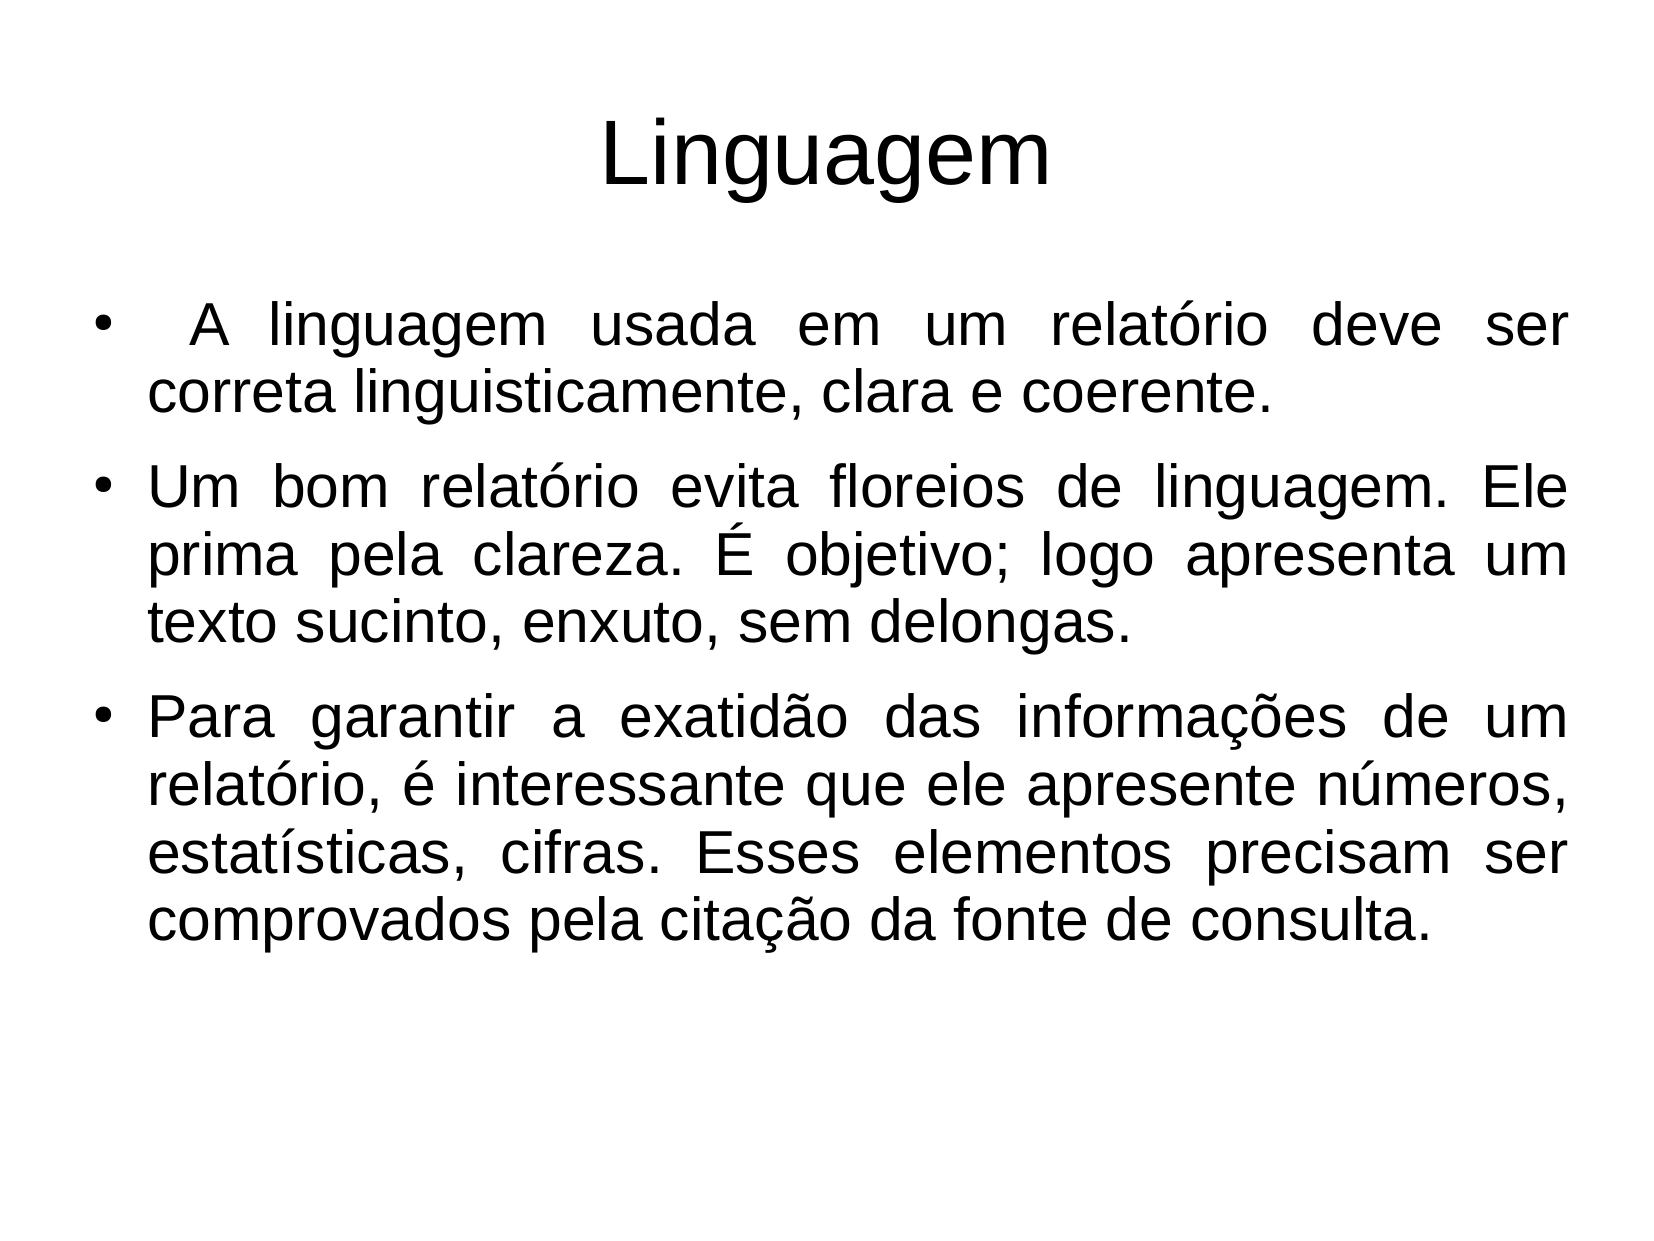

# Linguagem
 A linguagem usada em um relatório deve ser correta linguisticamente, clara e coerente.
Um bom relatório evita floreios de linguagem. Ele prima pela clareza. É objetivo; logo apresenta um texto sucinto, enxuto, sem delongas.
Para garantir a exatidão das informações de um relatório, é interessante que ele apresente números, estatísticas, cifras. Esses elementos precisam ser comprovados pela citação da fonte de consulta.